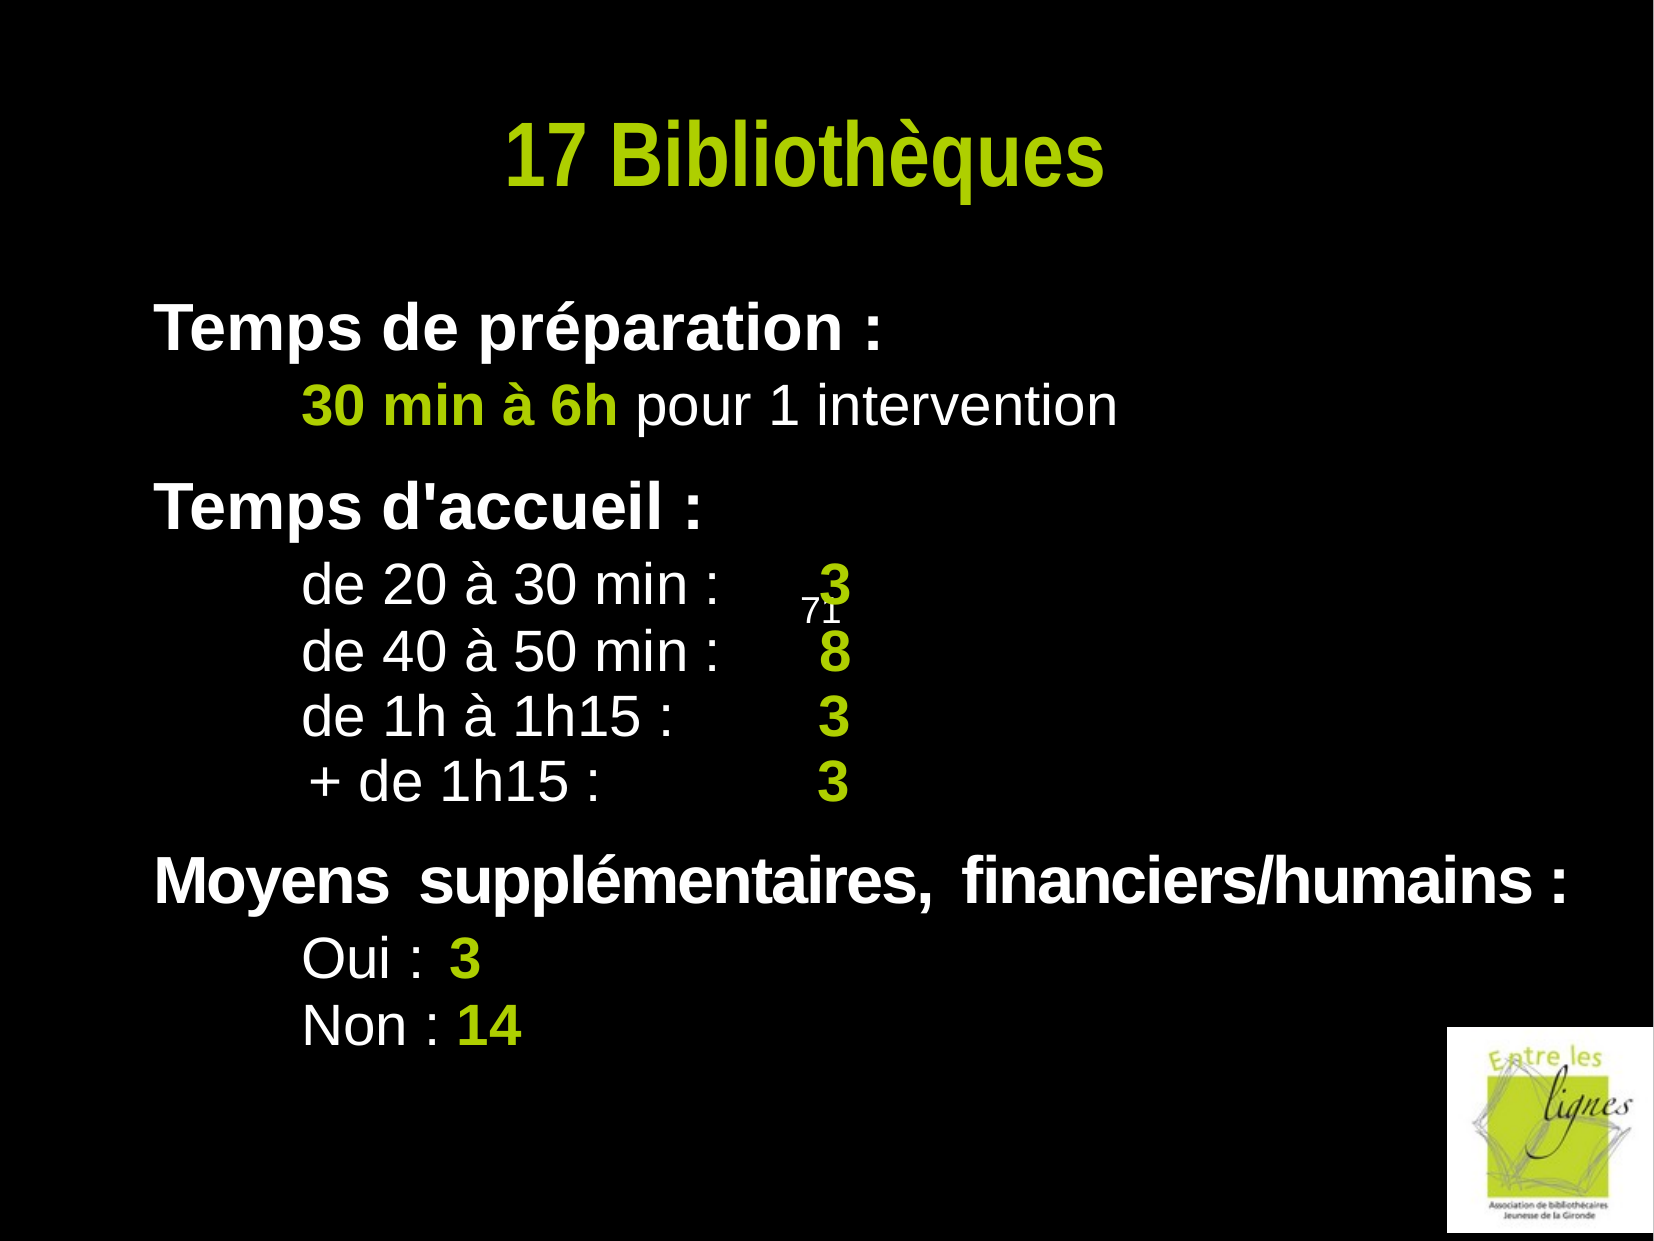

71
# 17 Bibliothèques
Temps de préparation : 			30 min à 6h pour 1 intervention
Temps d'accueil : 			de 20 à 30 min :		3 			de 40 à 50 min :		8 		 	de 1h à 1h15 :		3 	 + de 1h15 :			3
Moyens supplémentaires, financiers/humains : 		Oui : 	3 					Non : 14